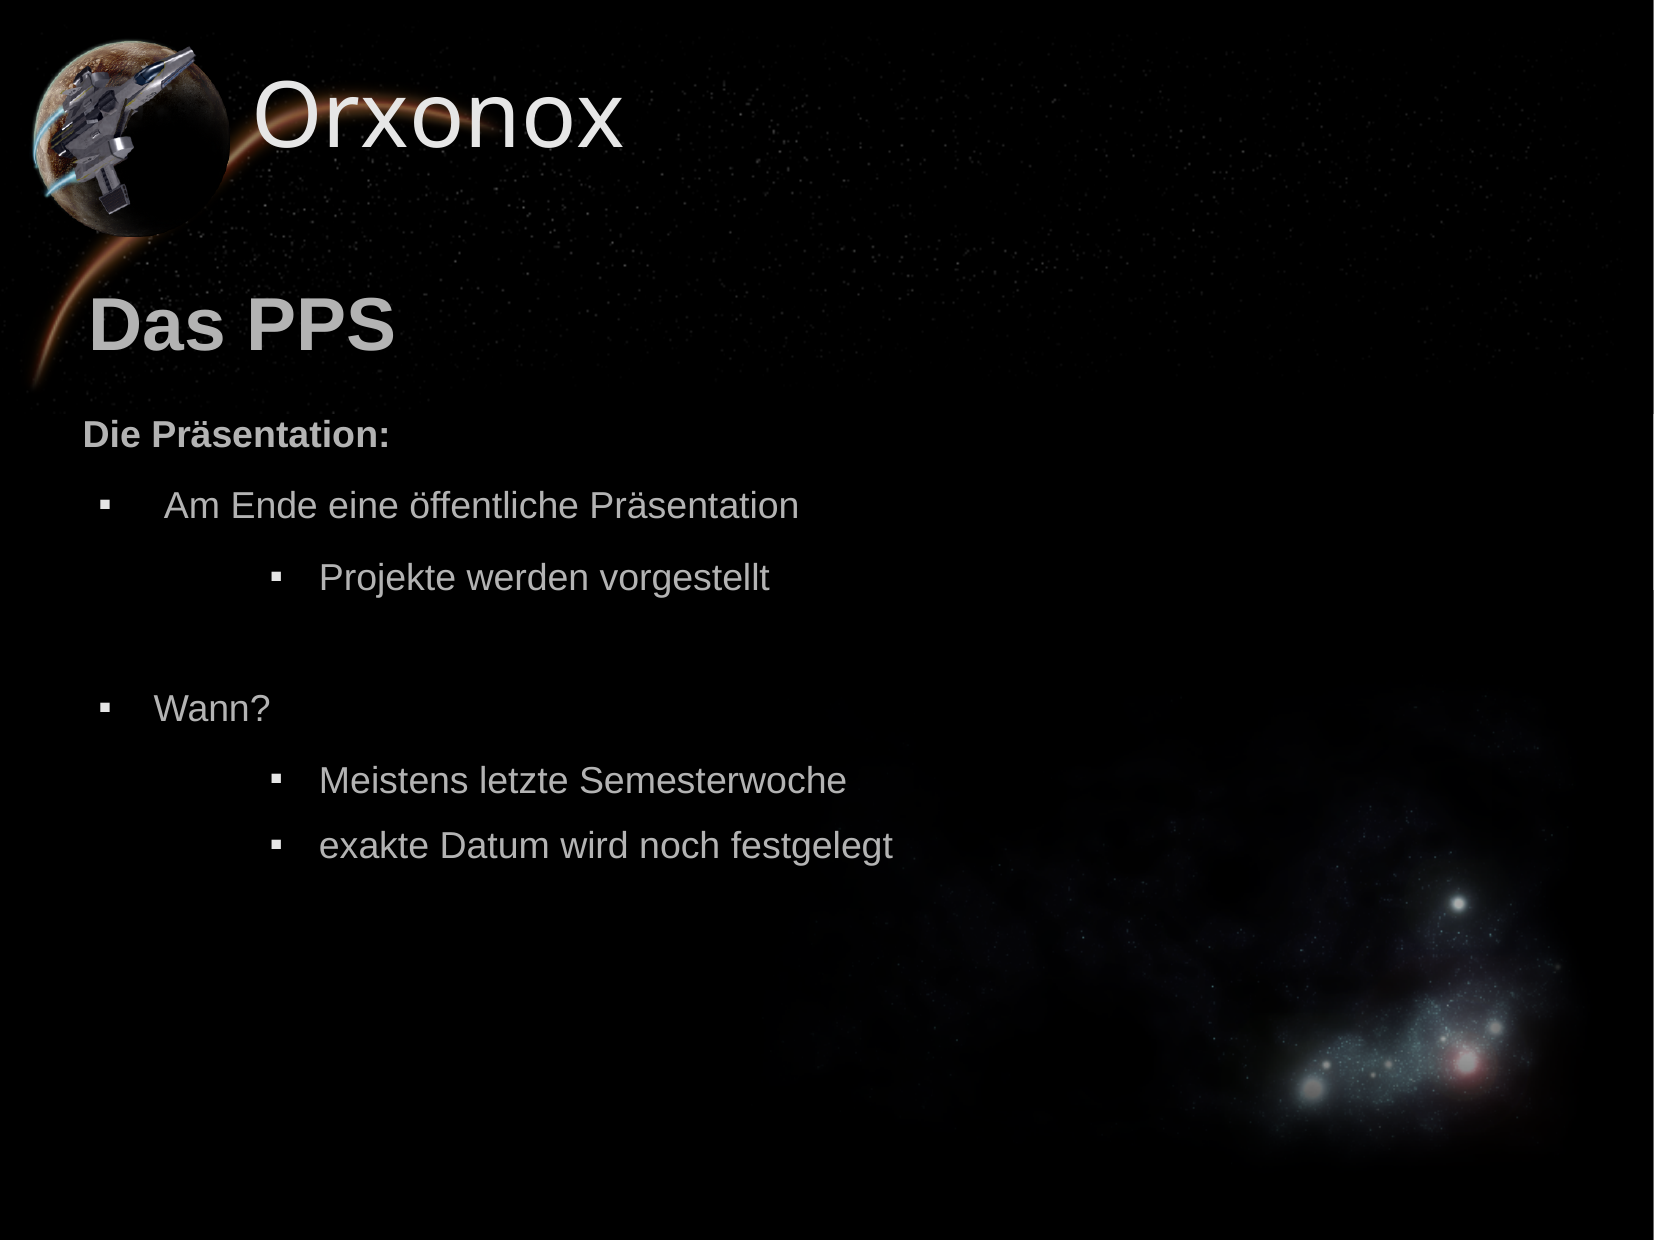

# Das PPS
Die Präsentation:
 Am Ende eine öffentliche Präsentation
Projekte werden vorgestellt
Wann?
Meistens letzte Semesterwoche
exakte Datum wird noch festgelegt